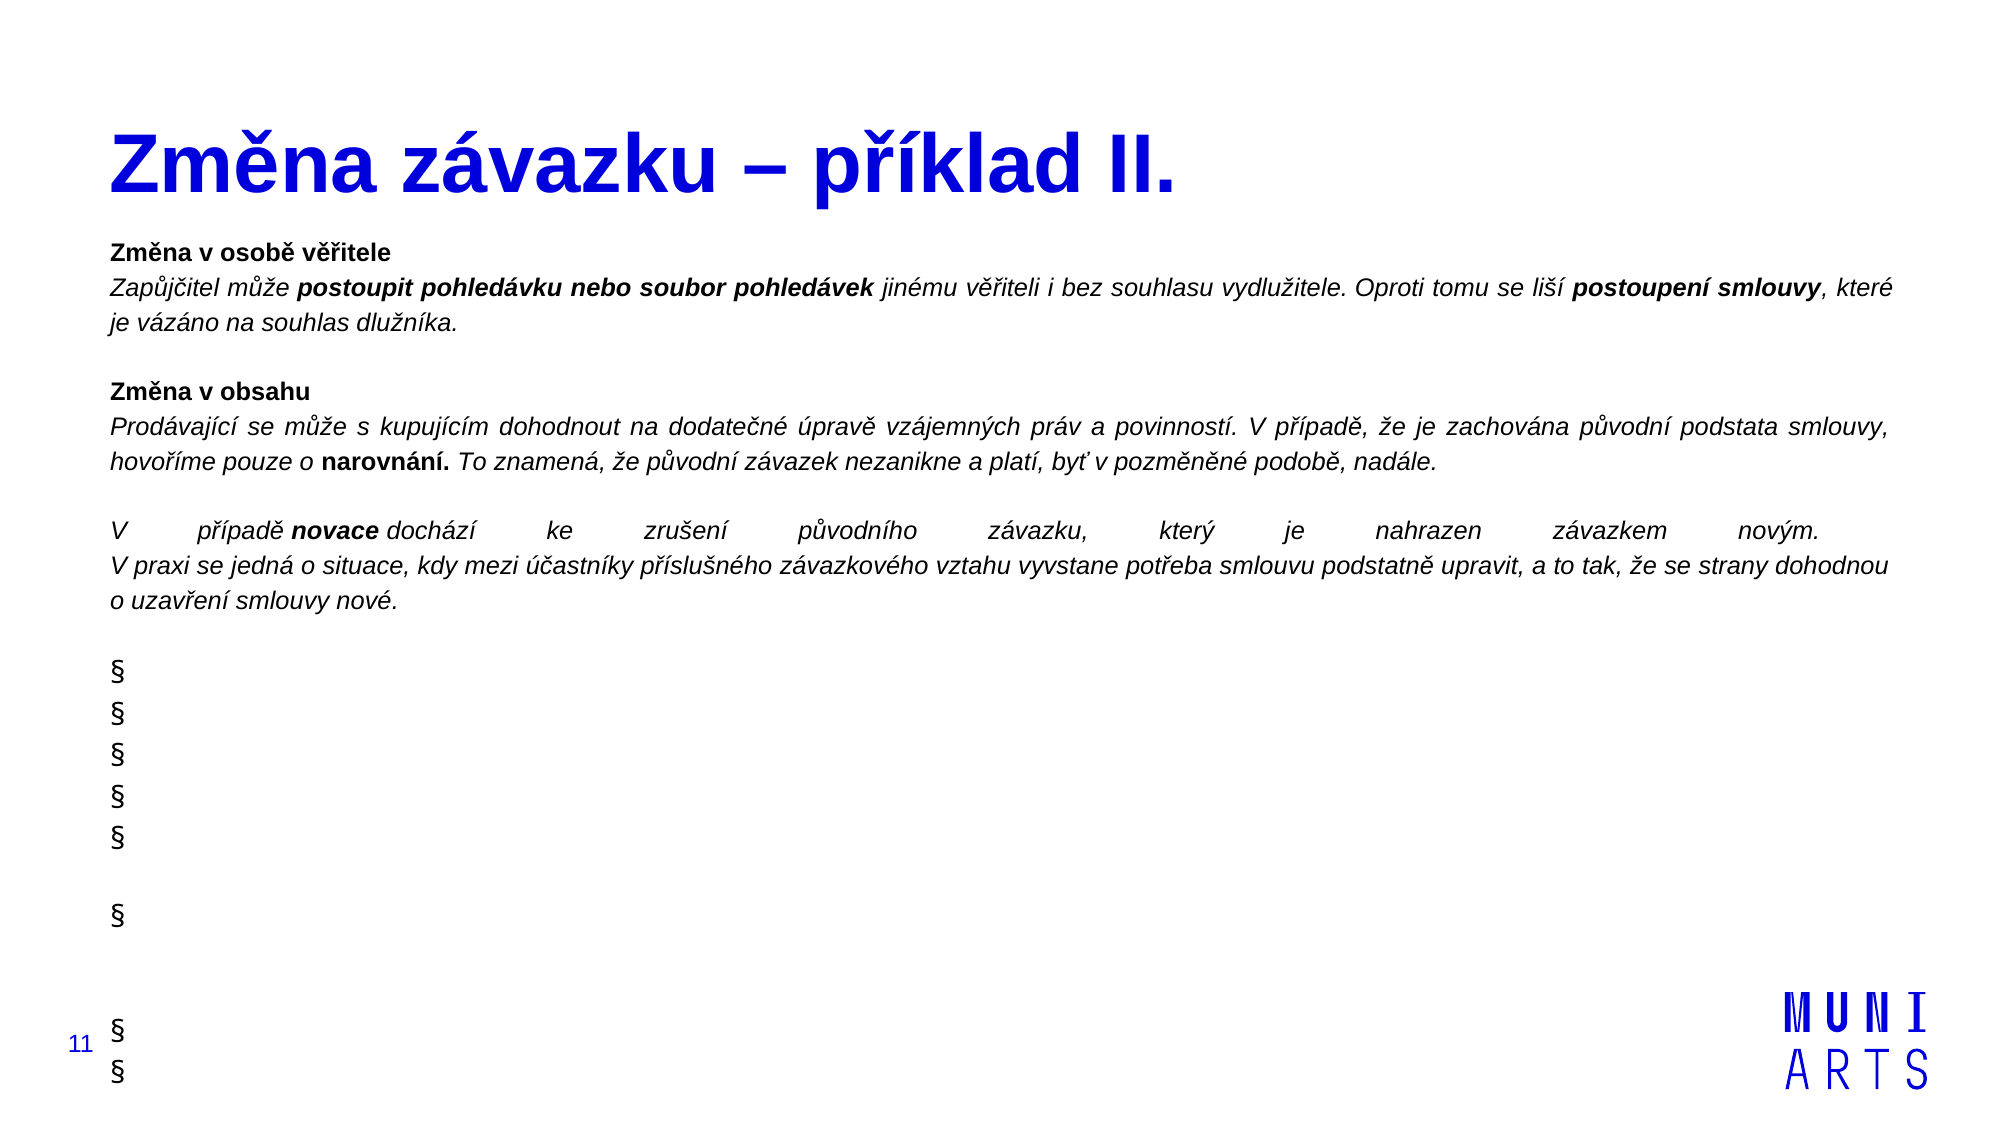

# Změna závazku – příklad II.
Změna v osobě věřitele
Zapůjčitel může postoupit pohledávku nebo soubor pohledávek jinému věřiteli i bez souhlasu vydlužitele. Oproti tomu se liší postoupení smlouvy, které je vázáno na souhlas dlužníka.
Změna v obsahu
Prodávající se může s kupujícím dohodnout na dodatečné úpravě vzájemných práv a povinností. V případě, že je zachována původní podstata smlouvy, hovoříme pouze o narovnání. To znamená, že původní závazek nezanikne a platí, byť v pozměněné podobě, nadále.
V případě novace dochází ke zrušení původního závazku, který je nahrazen závazkem novým.
V praxi se jedná o situace, kdy mezi účastníky příslušného závazkového vztahu vyvstane potřeba smlouvu podstatně upravit, a to tak, že se strany dohodnou o uzavření smlouvy nové.